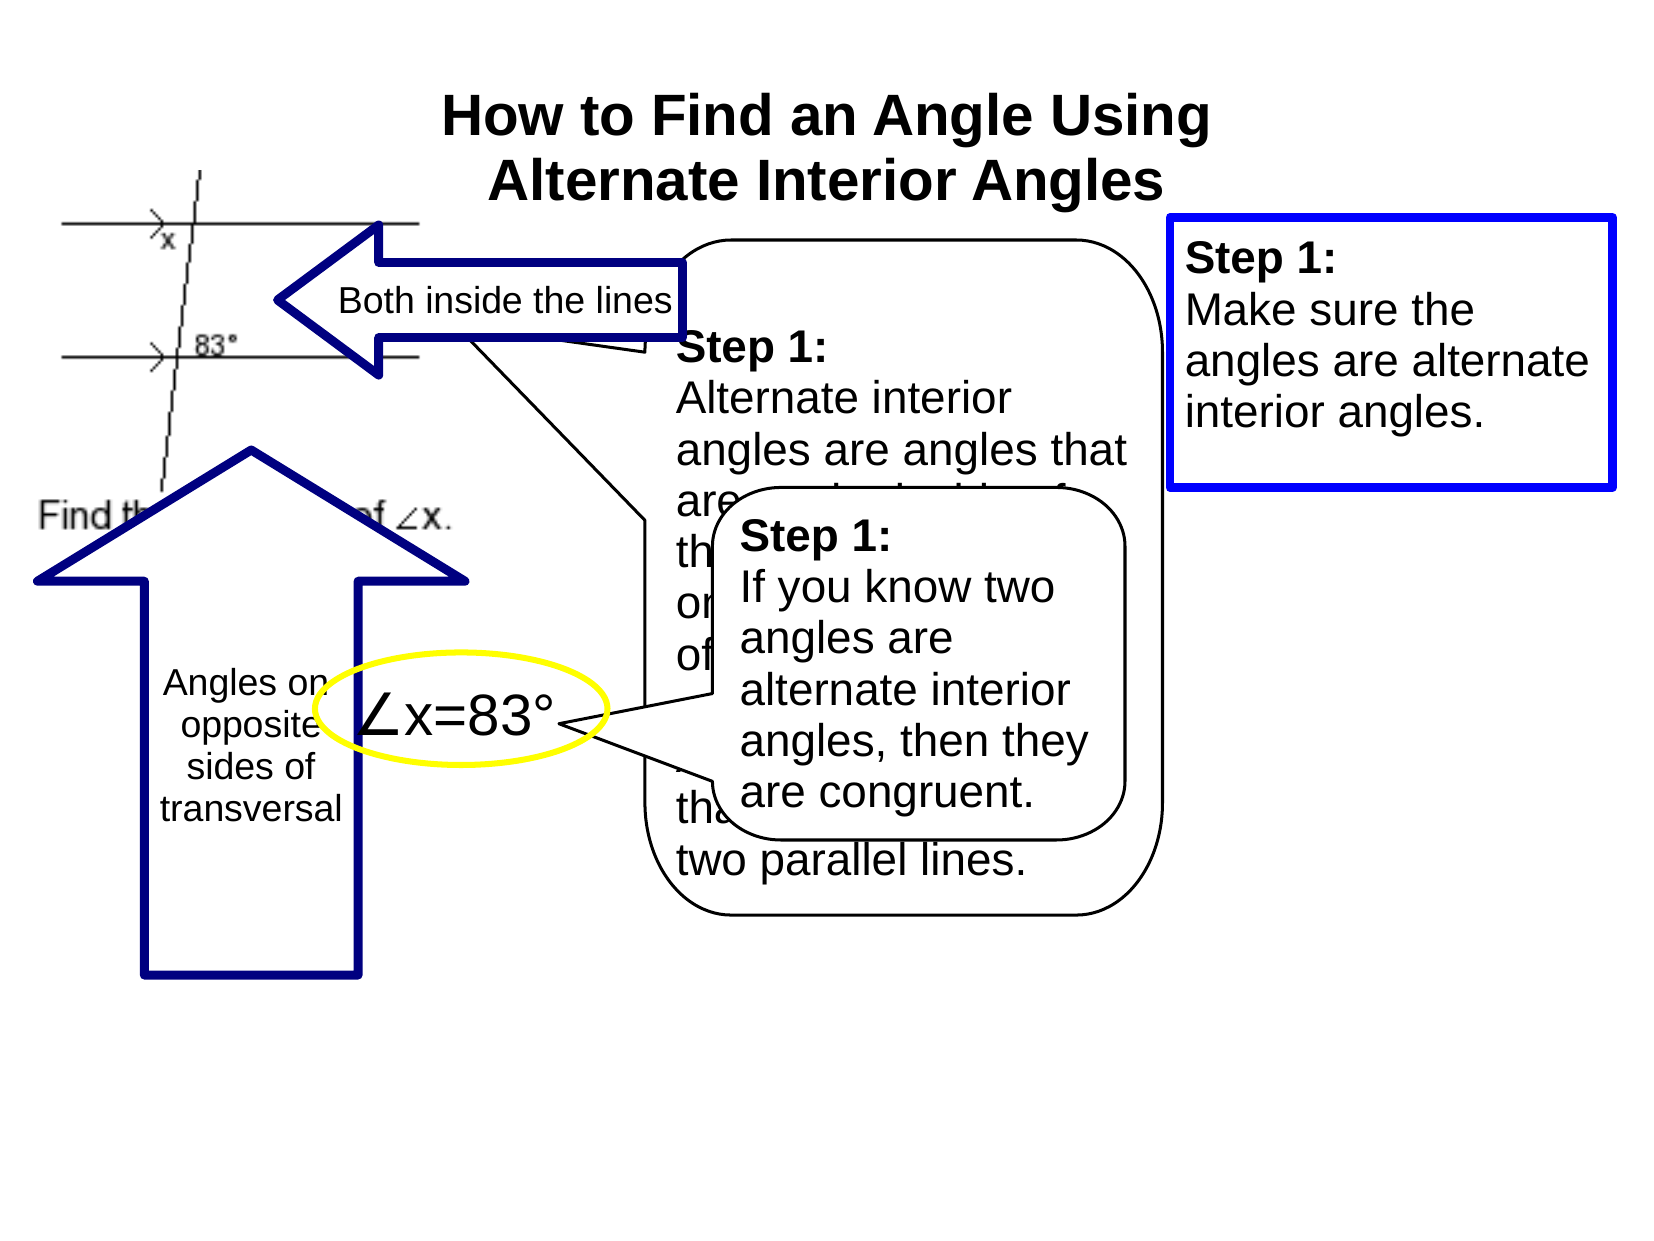

How to Find an Angle Using Alternate Interior Angles
Both inside the lines
Step 1:
Make sure the angles are alternate interior angles.
Step 1:
Alternate interior angles are angles that are on the inside of the parallel lines, and on the opposite sides of the transversal.
A transversal is a line that passes through
two parallel lines.
Angles on
opposite
sides of
transversal
Step 1:
If you know two angles are alternate interior angles, then they are congruent.
∠x=83°